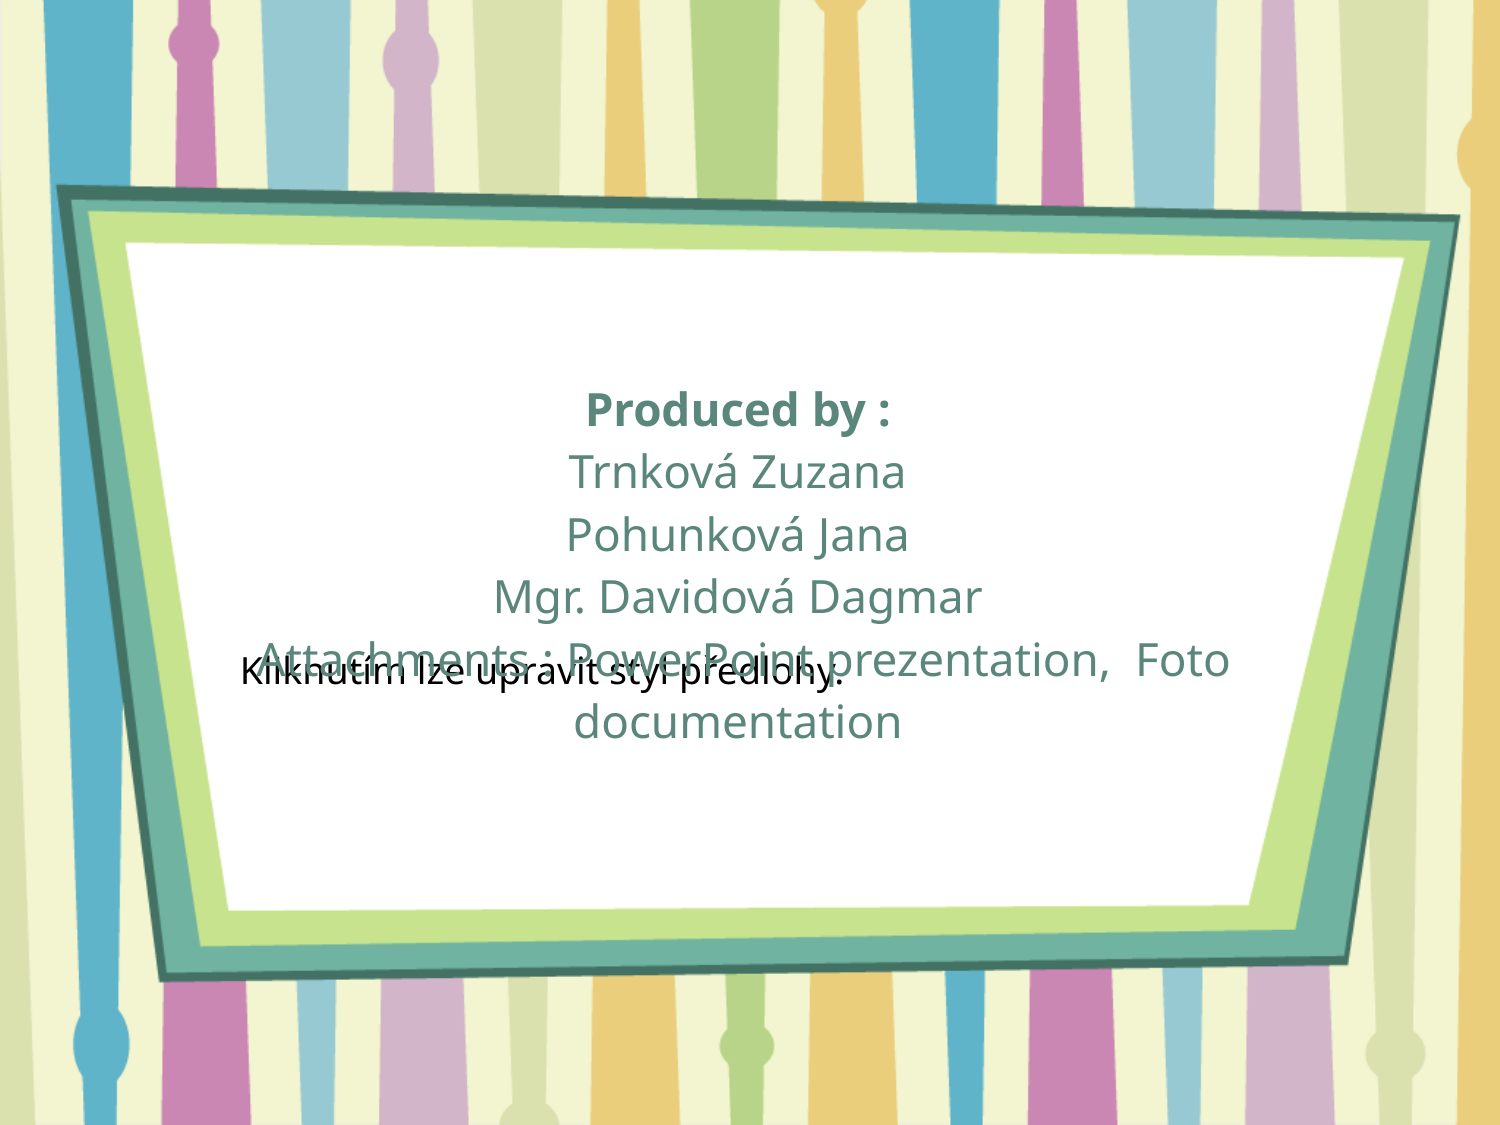

# Produced by : Trnková Zuzana Pohunková Jana Mgr. Davidová Dagmar Attachments : PowerPoint prezentation, Foto documentation